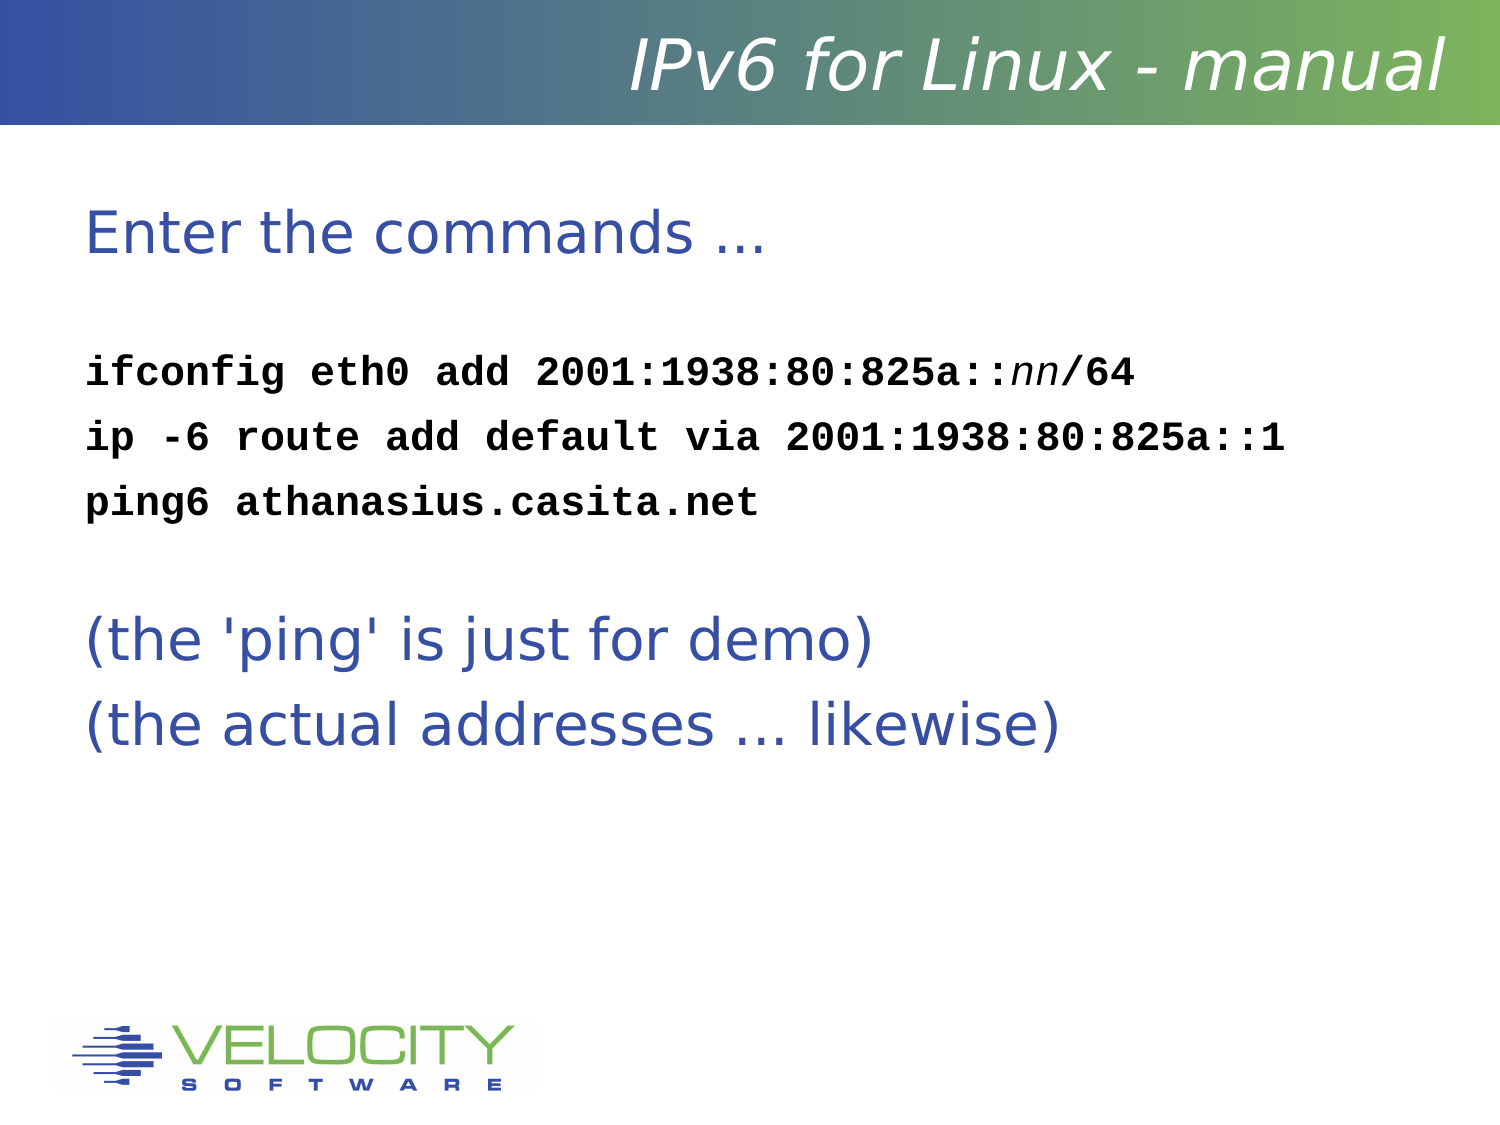

# IPv6 for Linux - manual
Enter the commands ...
ifconfig eth0 add 2001:1938:80:825a::nn/64
ip -6 route add default via 2001:1938:80:825a::1
ping6 athanasius.casita.net
(the 'ping' is just for demo)
(the actual addresses ... likewise)